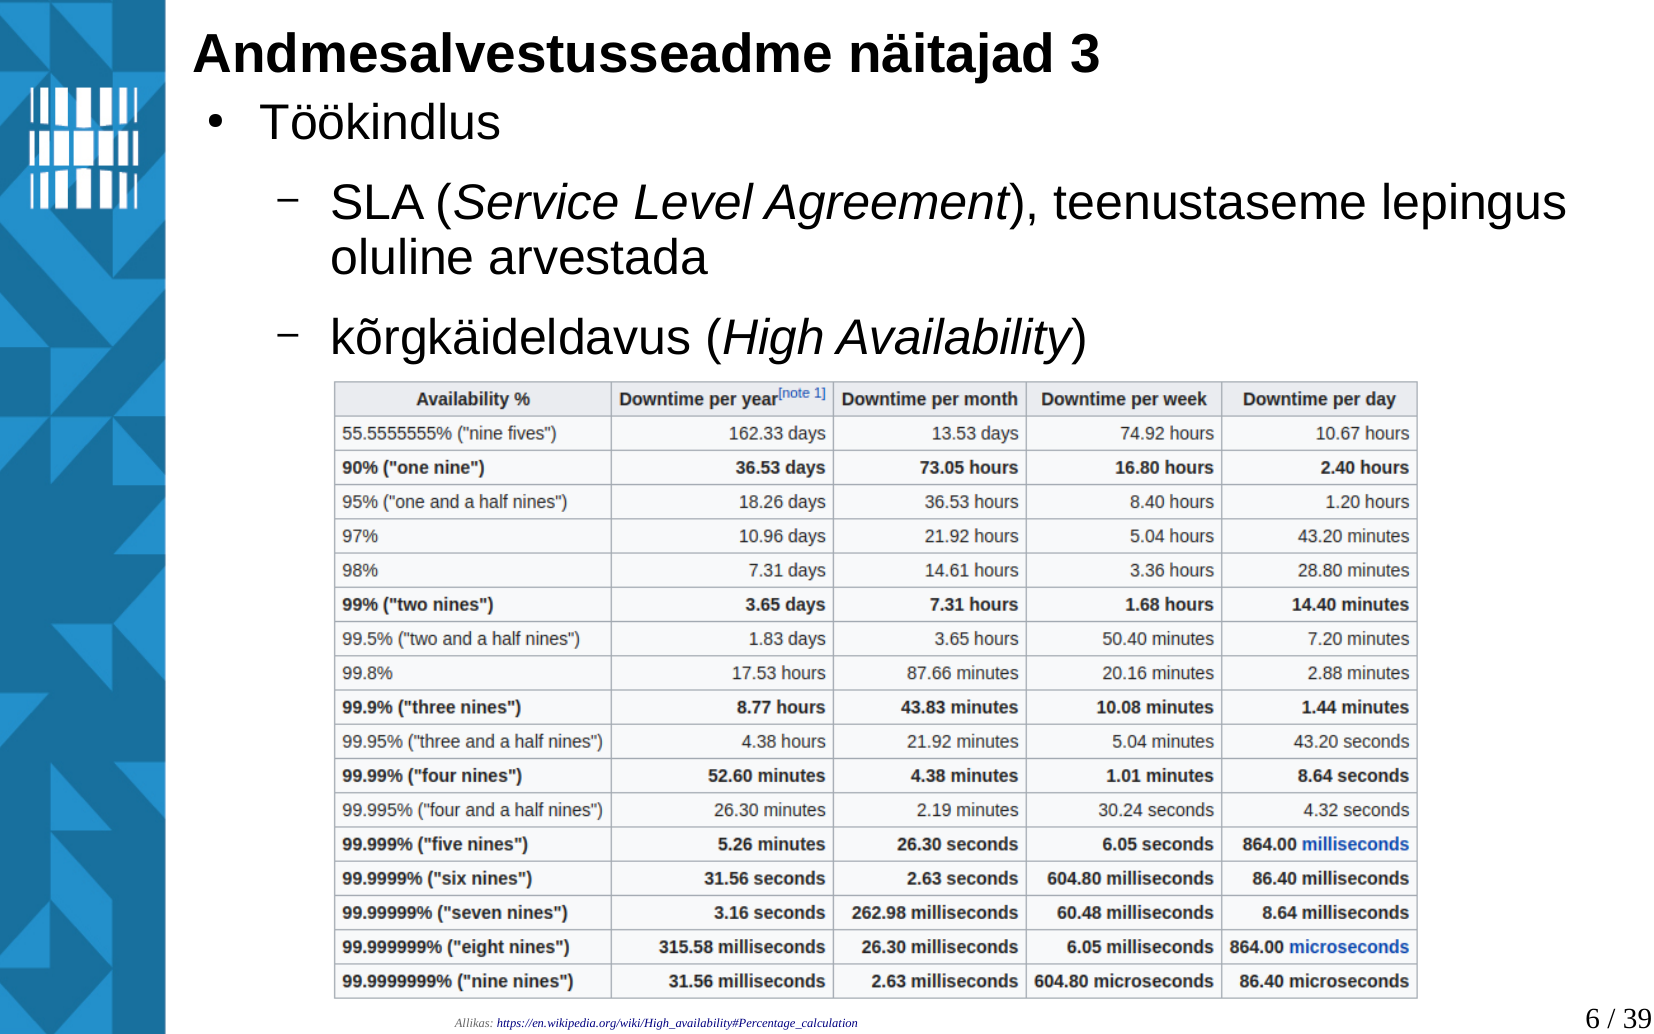

# Andmesalvestusseadme näitajad 3
Töökindlus
SLA (Service Level Agreement), teenustaseme lepingus oluline arvestada
kõrgkäideldavus (High Availability)
6
Allikas: https://en.wikipedia.org/wiki/High_availability#Percentage_calculation